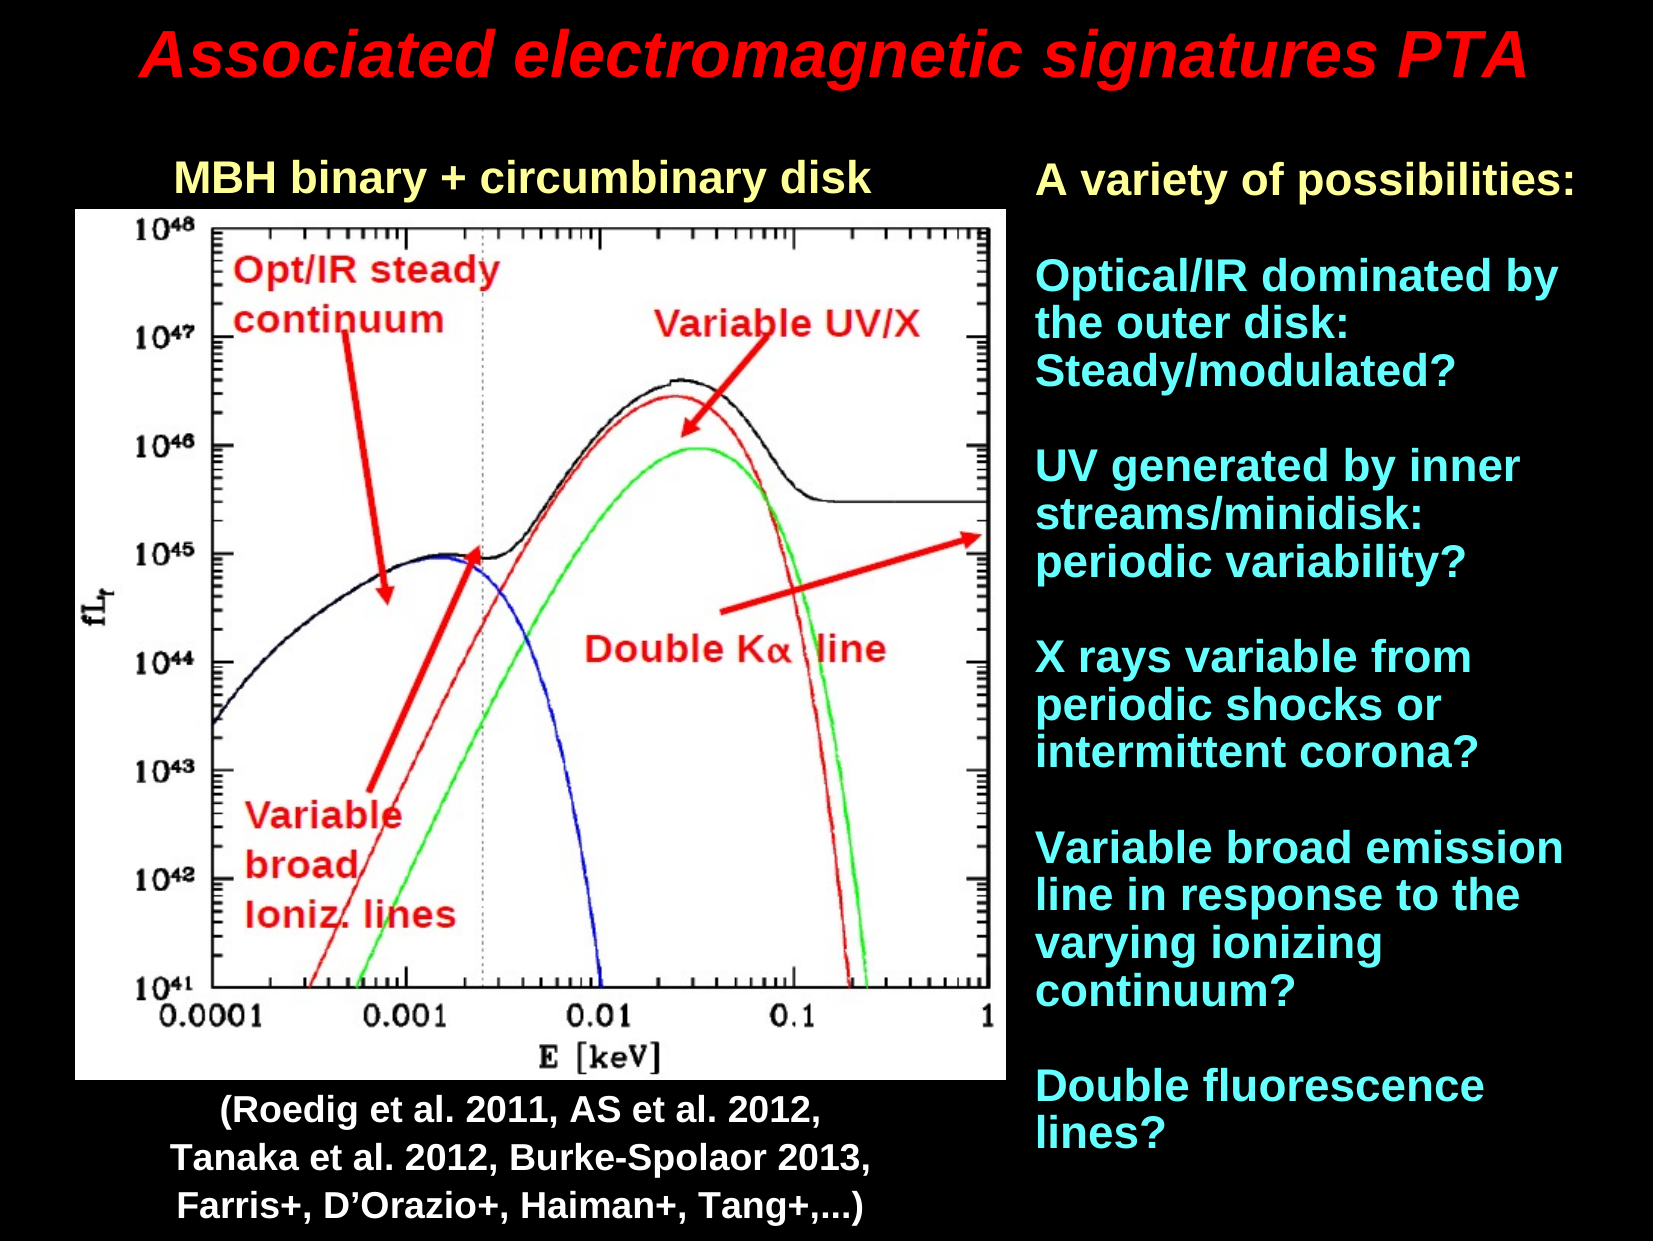

Associated electromagnetic signatures PTA
MBH binary + circumbinary disk
A variety of possibilities:
Optical/IR dominated by the outer disk: Steady/modulated?
UV generated by inner streams/minidisk: periodic variability?
X rays variable from periodic shocks or intermittent corona?
Variable broad emission line in response to the varying ionizing continuum?
Double fluorescence lines?
(Roedig et al. 2011, AS et al. 2012, Tanaka et al. 2012, Burke-Spolaor 2013,
Farris+, D’Orazio+, Haiman+, Tang+,...)